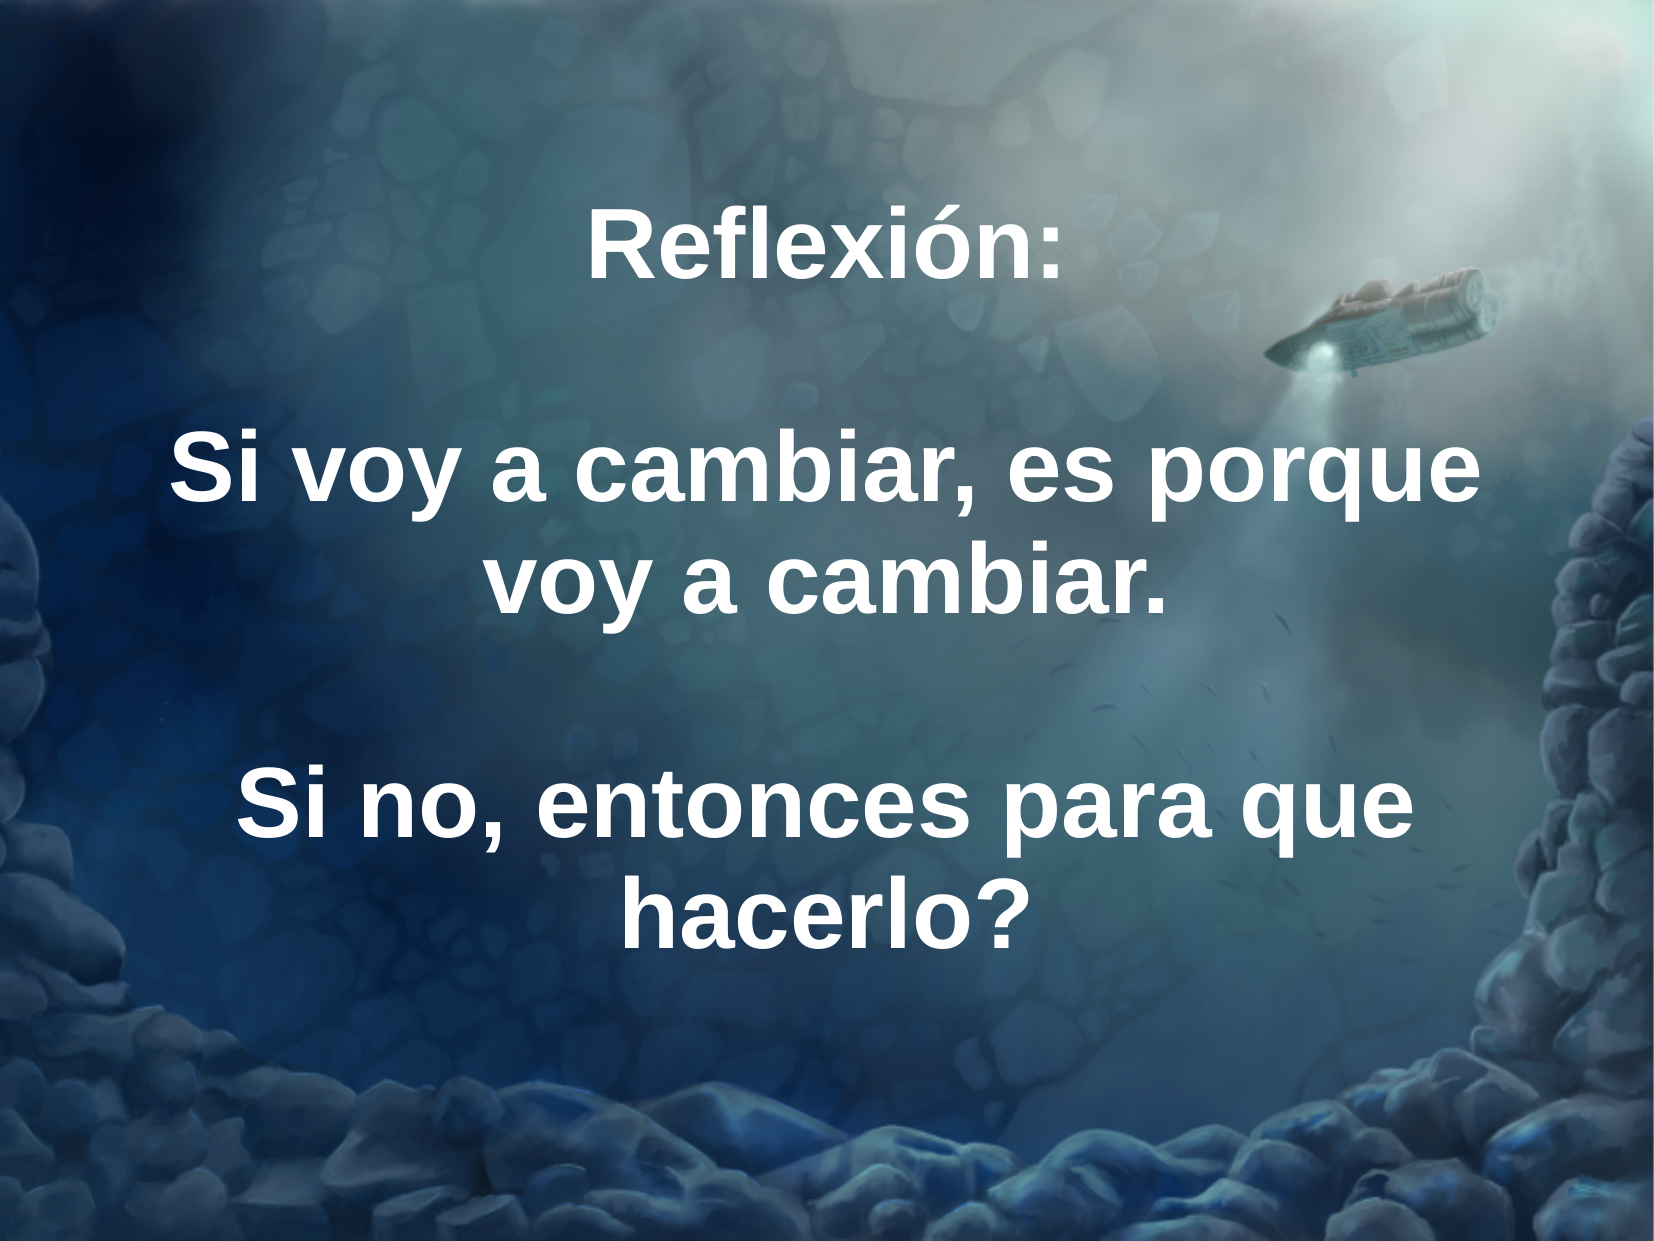

# Reflexión:
Si voy a cambiar, es porque voy a cambiar.
Si no, entonces para que hacerlo?